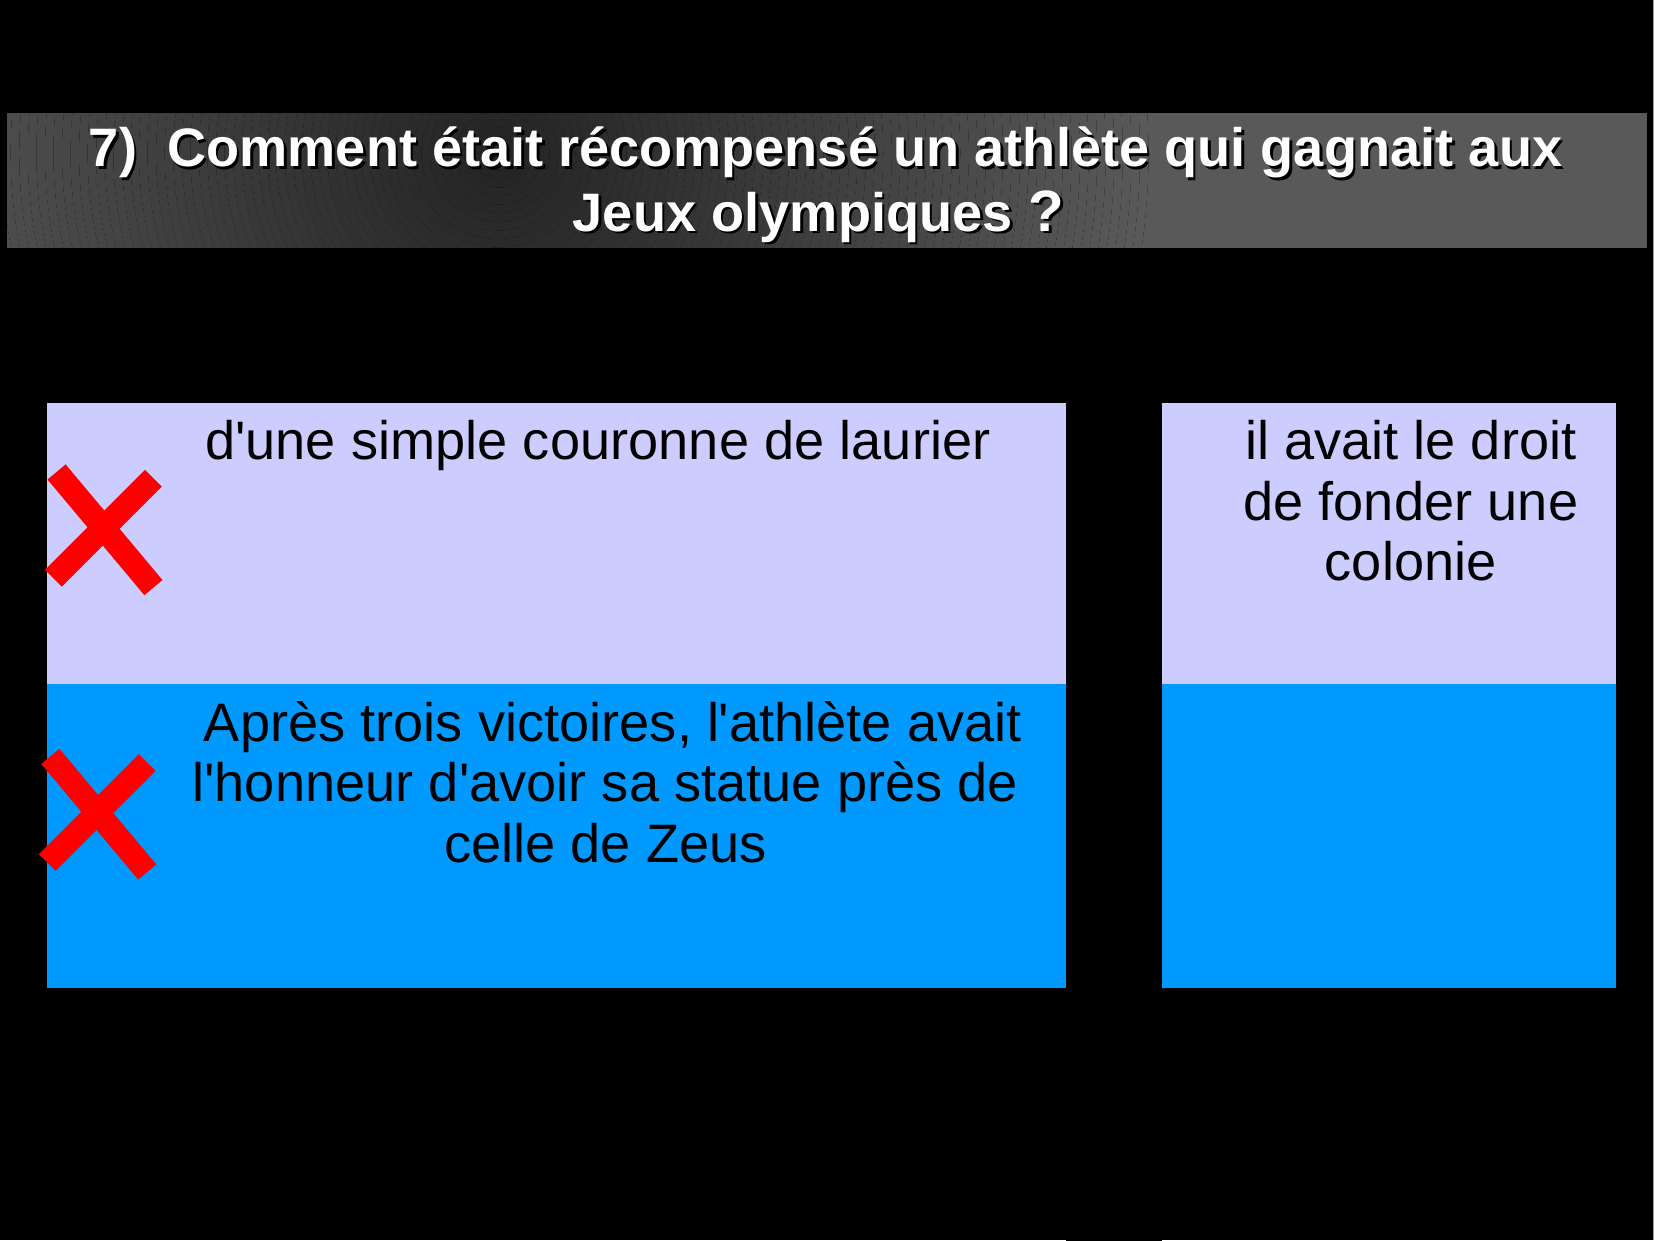

7) Comment était récompensé un athlète qui gagnait aux
Jeux olympiques ?
| | d'une simple couronne de laurier | | | il avait le droit de fonder une colonie |
| --- | --- | --- | --- | --- |
| | Après trois victoires, l'athlète avait l'honneur d'avoir sa statue près de celle de Zeus | | | |